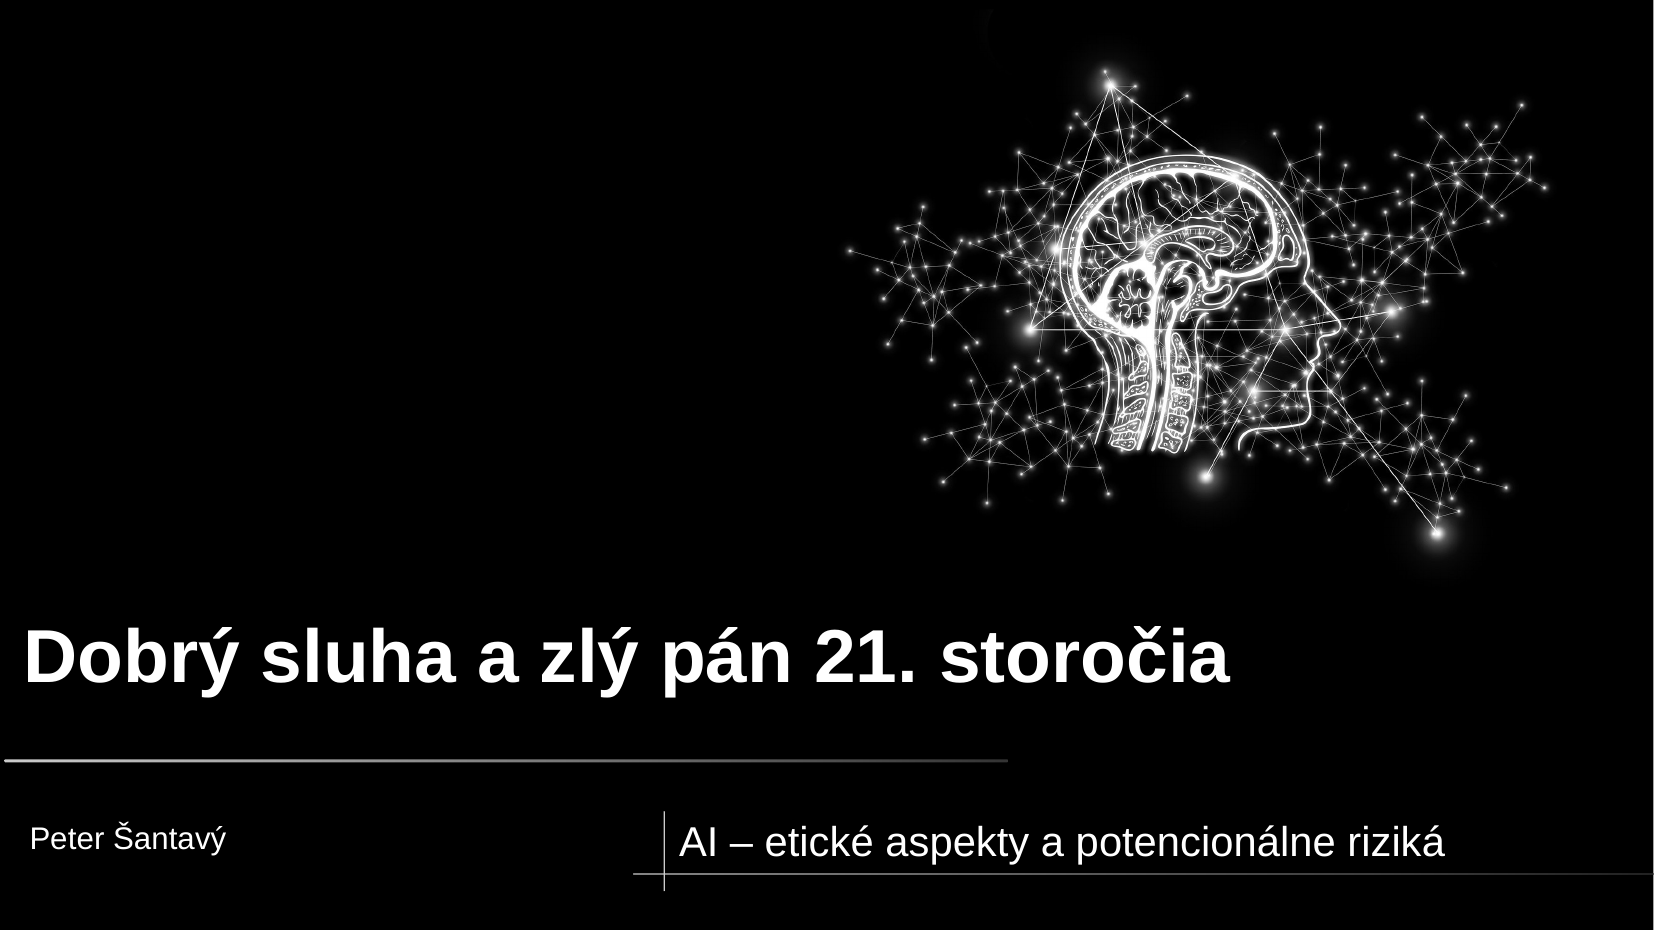

# Dobrý sluha a zlý pán 21. storočia
AI – etické aspekty a potencionálne riziká
Peter Šantavý